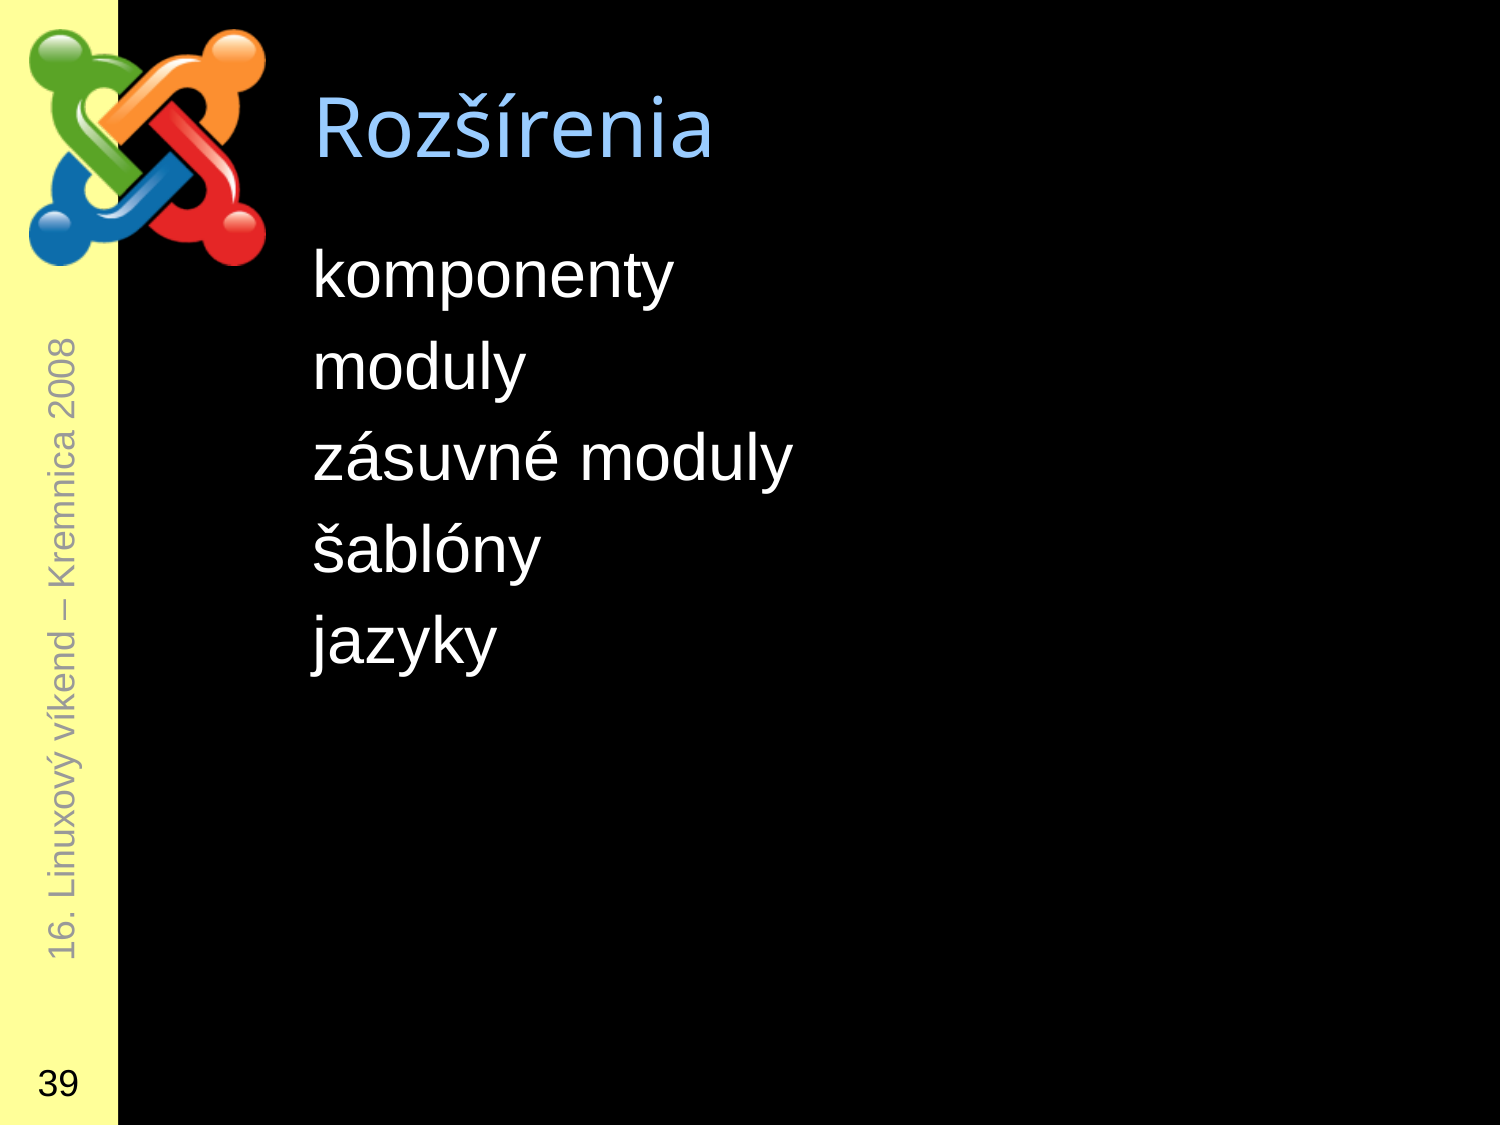

# Rozšírenia
komponenty
moduly
zásuvné moduly
šablóny
jazyky